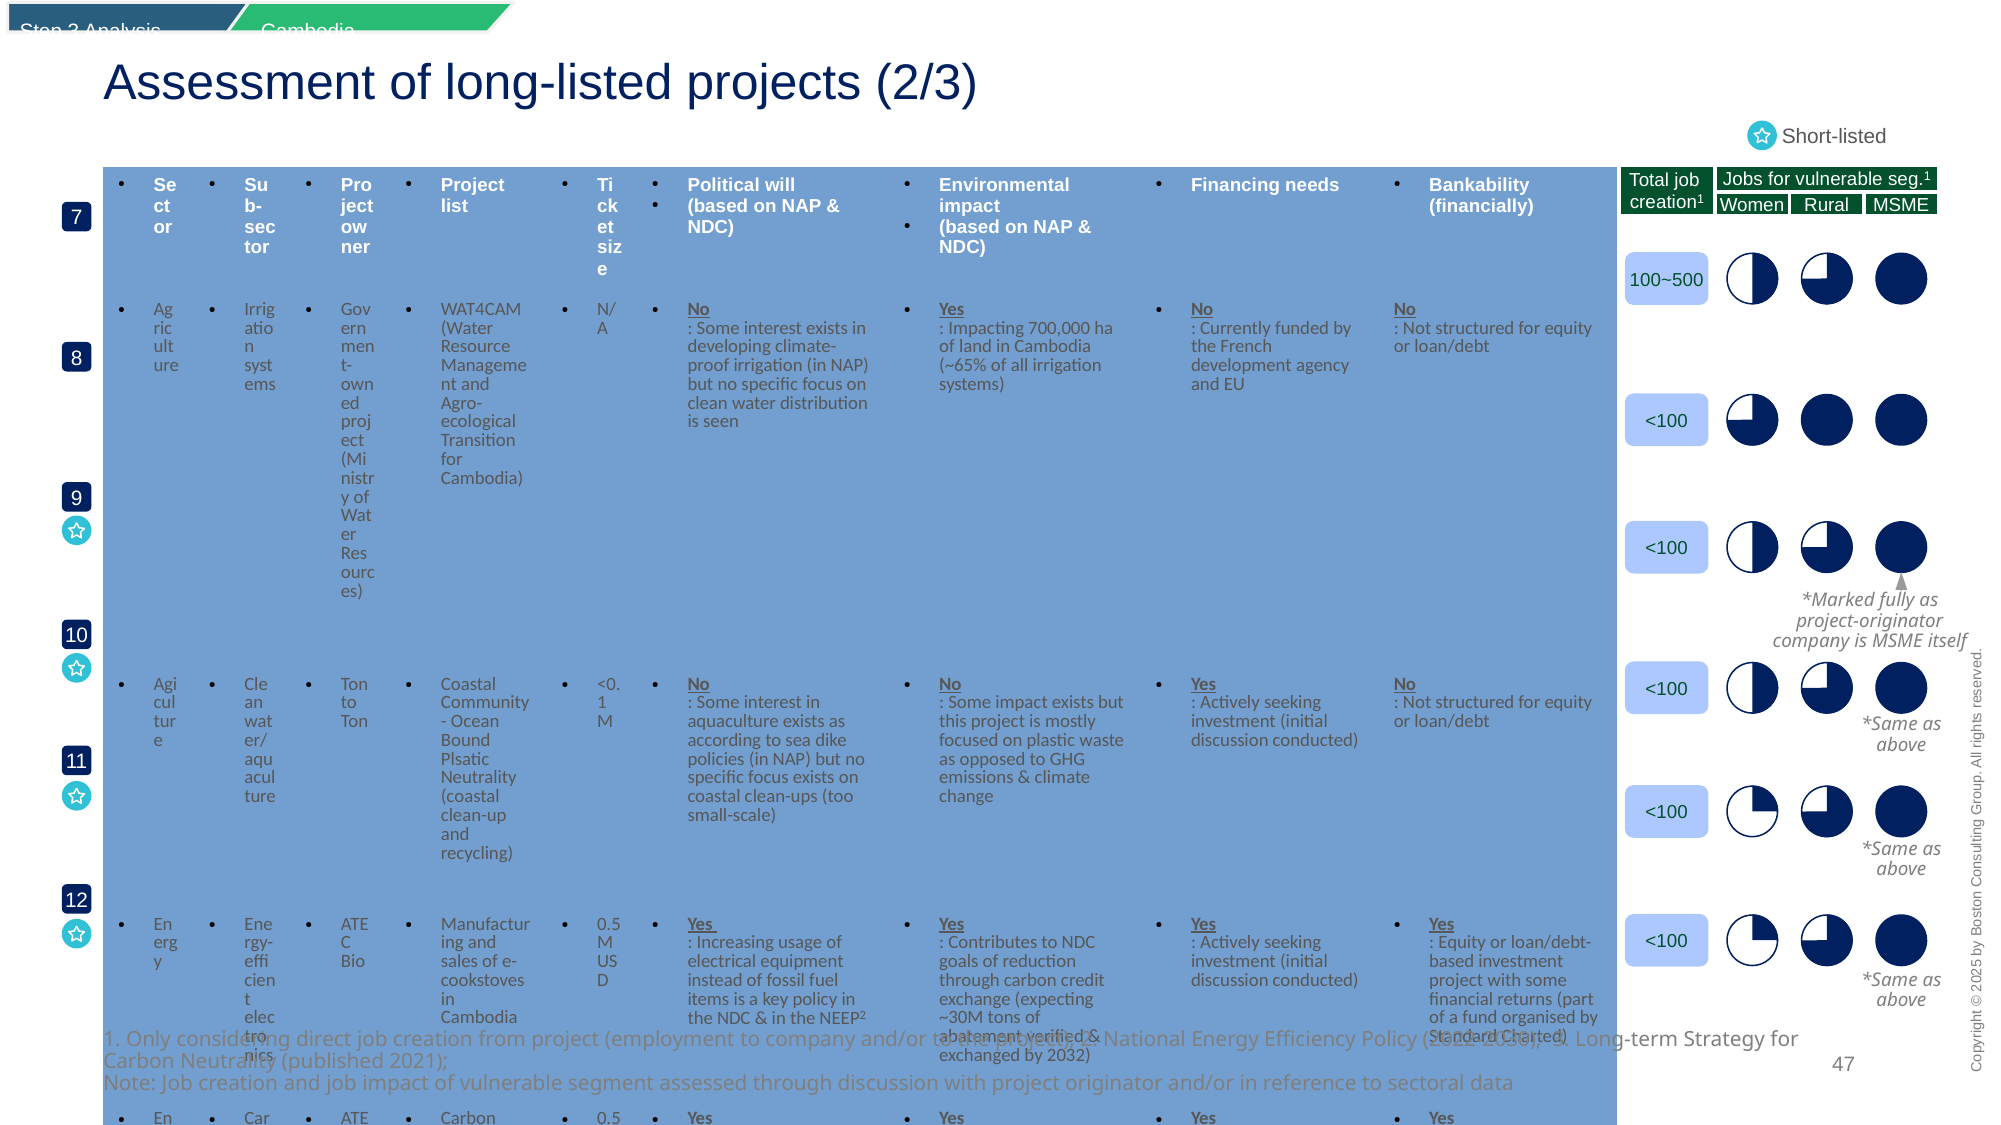

Step 3 Analysis
Cambodia
# Assessment of long-listed projects (2/3)
Short-listed
| Sector | Sub-sector | Project owner | Project list | Ticket size | Political will (based on NAP & NDC) | Environmental impact (based on NAP & NDC) | Financing needs | Bankability (financially) |
| --- | --- | --- | --- | --- | --- | --- | --- | --- |
| Agriculture | Irrigation systems | Government-owned project (Ministry of Water Resources) | WAT4CAM (Water Resource Management and Agro-ecological Transition for Cambodia) | N/A | No : Some interest exists in developing climate-proof irrigation (in NAP) but no specific focus on clean water distribution is seen | Yes : Impacting 700,000 ha of land in Cambodia (~65% of all irrigation systems) | No : Currently funded by the French development agency and EU | No : Not structured for equity or loan/debt |
| Agiculture | Clean water/ aquaculture | Ton to Ton | Coastal Community - Ocean Bound Plsatic Neutrality (coastal clean-up and recycling) | <0.1M | No : Some interest in aquaculture exists as according to sea dike policies (in NAP) but no specific focus exists on coastal clean-ups (too small-scale) | No : Some impact exists but this project is mostly focused on plastic waste as opposed to GHG emissions & climate change | Yes : Actively seeking investment (initial discussion conducted) | No : Not structured for equity or loan/debt |
| Energy | Energy-efficient electronics | ATEC Bio | Manufacturing and sales of e-cookstoves in Cambodia | 0.5M USD | Yes : Increasing usage of electrical equipment instead of fossil fuel items is a key policy in the NDC & in the NEEP2 | Yes : Contributes to NDC goals of reduction through carbon credit exchange (expecting ~30M tons of abatement verified & exchanged by 2032) | Yes : Actively seeking investment (initial discussion conducted) | Yes : Equity or loan/debt-based investment project with some financial returns (part of a fund organised by Standard Charted) |
| Energy | Carbon credit exchange | ATEC Bio | Carbon credit exchange (based on e-cookstoves & biodigesters) (equity-investment) | 0.5~2M USD | Yes : National interest in reducing carbon emissions more than 50% by 2030 is clearly stated in NDC and the LTST4CN3 | Yes : Contributes to removing carbon emissions through promoting usage of e-cookstoves & biodigesters | Yes : Actively seeking investment (initial discussion conducted) | Yes : Equity investment into for-profit project with some financial returns available |
| Energy | Renewable Energy (solar) | EGE Cambodia | Installation of solar rooftops across Cambodia | 100~200K USD per installation (up to 1~2M) | Yes : National interest in reducing carbon emissions through increasing share of renewable energy (including solar capacity) is clearly stated in NDC | Yes : Contributes directly to reducing GHG emission from traditional energy sources like gas/coal | Yes : Actively seeking investment (initial discussion conducted) | Yes : Equity or loan-based, for-profit project with some financial returns available |
| Energy | Renewable Energy (solar) | EGE Cambodia | General growth of company on solar panels & solar irrigation systems (equity investment) | 0.7M USD | Yes : National interest in reducing carbon emissions through increasing share of renewable energy (including solar capacity is clearly stated in NDC | Yes : Contributes directly to reducing GHG emission from traditional energy sources like diesel-pumps | Yes : Actively seeking investment (initial discussion conducted) | Yes : Equity or loan-based, for-profit project with some financial returns available |
Total job
creation1
Jobs for vulnerable seg.1
Women
Rural
MSME
7
100~500
8
<100
9
<100
*Marked fully as project-originator company is MSME itself
10
<100
*Same as above
11
<100
*Same as above
12
<100
*Same as above
1. Only considering direct job creation from project (employment to company and/or to the project); 2. National Energy Efficiency Policy (2022-2030); 3. Long-term Strategy for Carbon Neutrality (published 2021);
Note: Job creation and job impact of vulnerable segment assessed through discussion with project originator and/or in reference to sectoral data